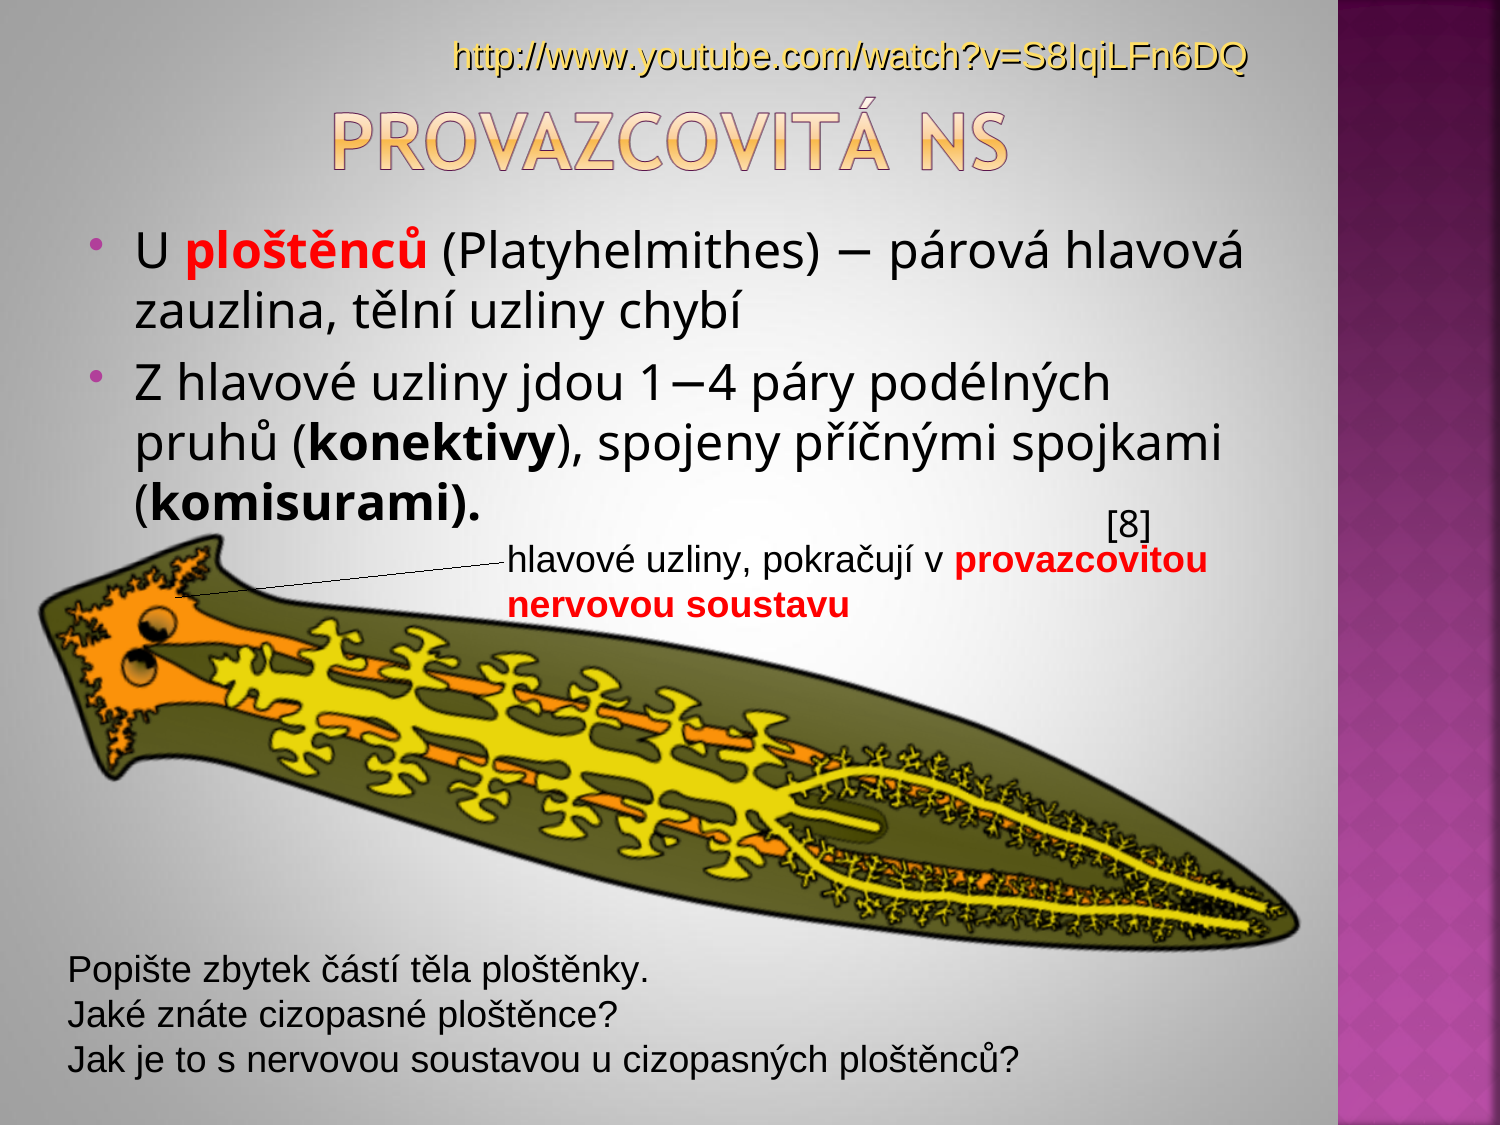

http://www.youtube.com/watch?v=S8IqiLFn6DQ
# U ploštěnců (Platyhelmithes) − párová hlavová zauzlina, tělní uzliny chybí
Z hlavové uzliny jdou 1−4 páry podélných pruhů (konektivy), spojeny příčnými spojkami (komisurami).
[8]
hlavové uzliny, pokračují v provazcovitou
nervovou soustavu
Popište zbytek částí těla ploštěnky.
Jaké znáte cizopasné ploštěnce?
Jak je to s nervovou soustavou u cizopasných ploštěnců?